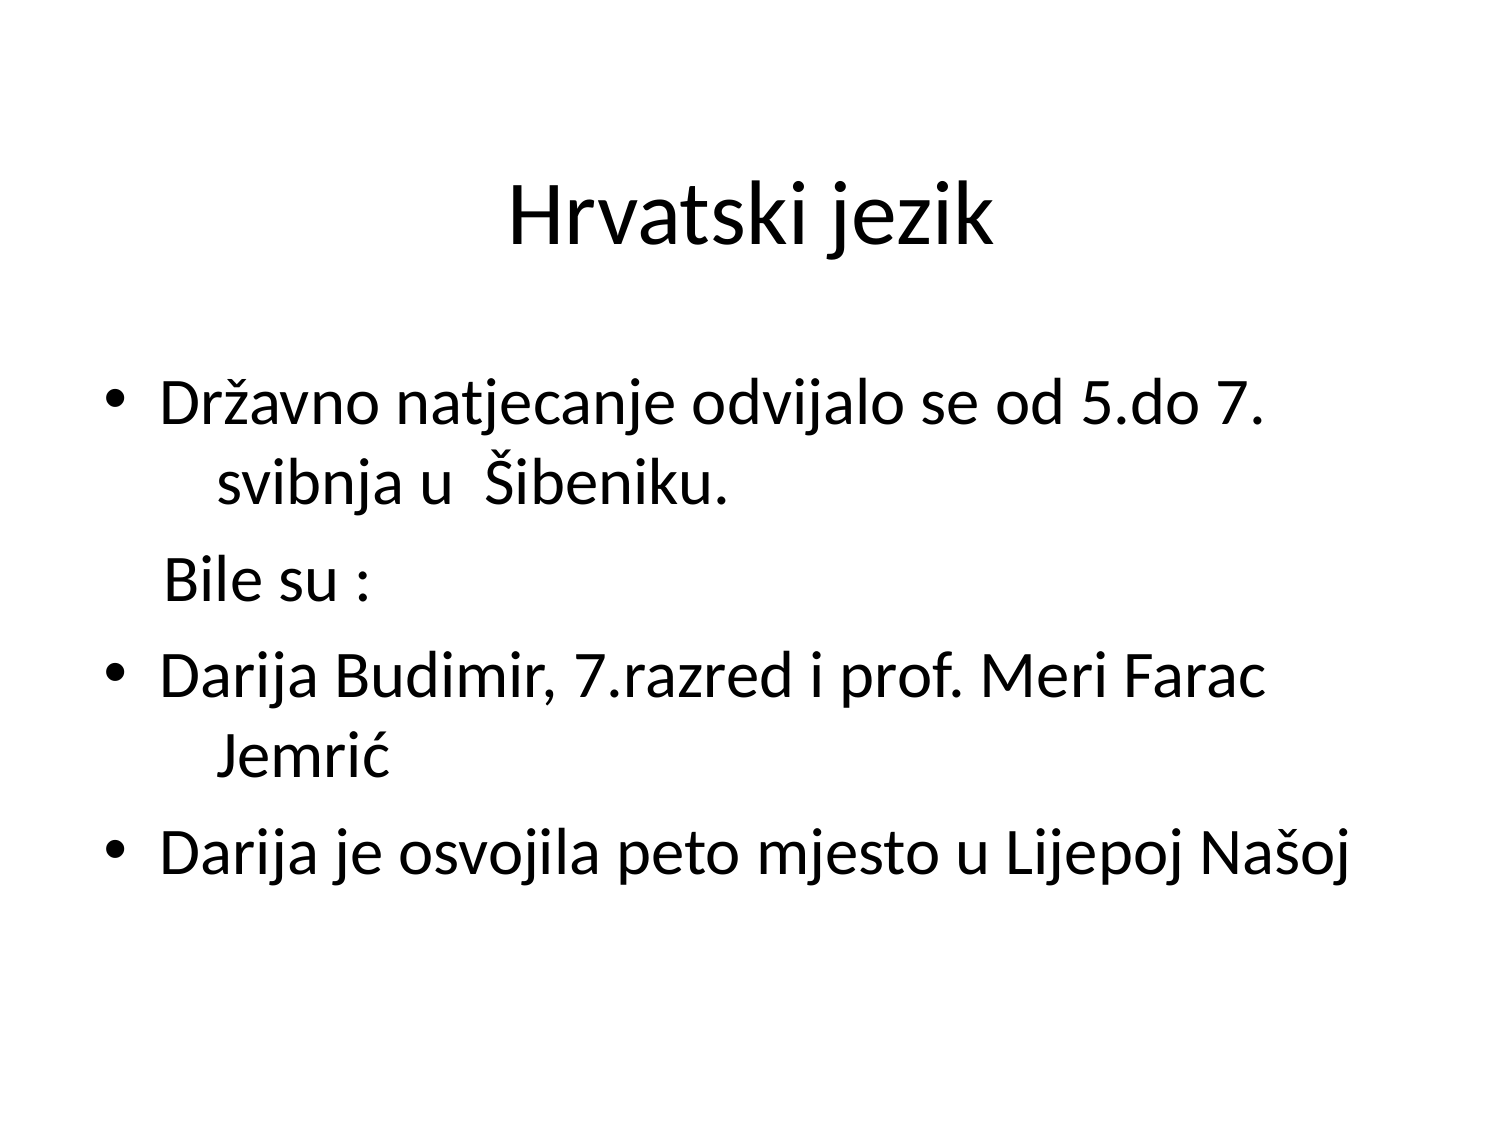

# Hrvatski jezik
Državno natjecanje odvijalo se od 5.do 7. svibnja u Šibeniku.
 Bile su :
Darija Budimir, 7.razred i prof. Meri Farac Jemrić
Darija je osvojila peto mjesto u Lijepoj Našoj